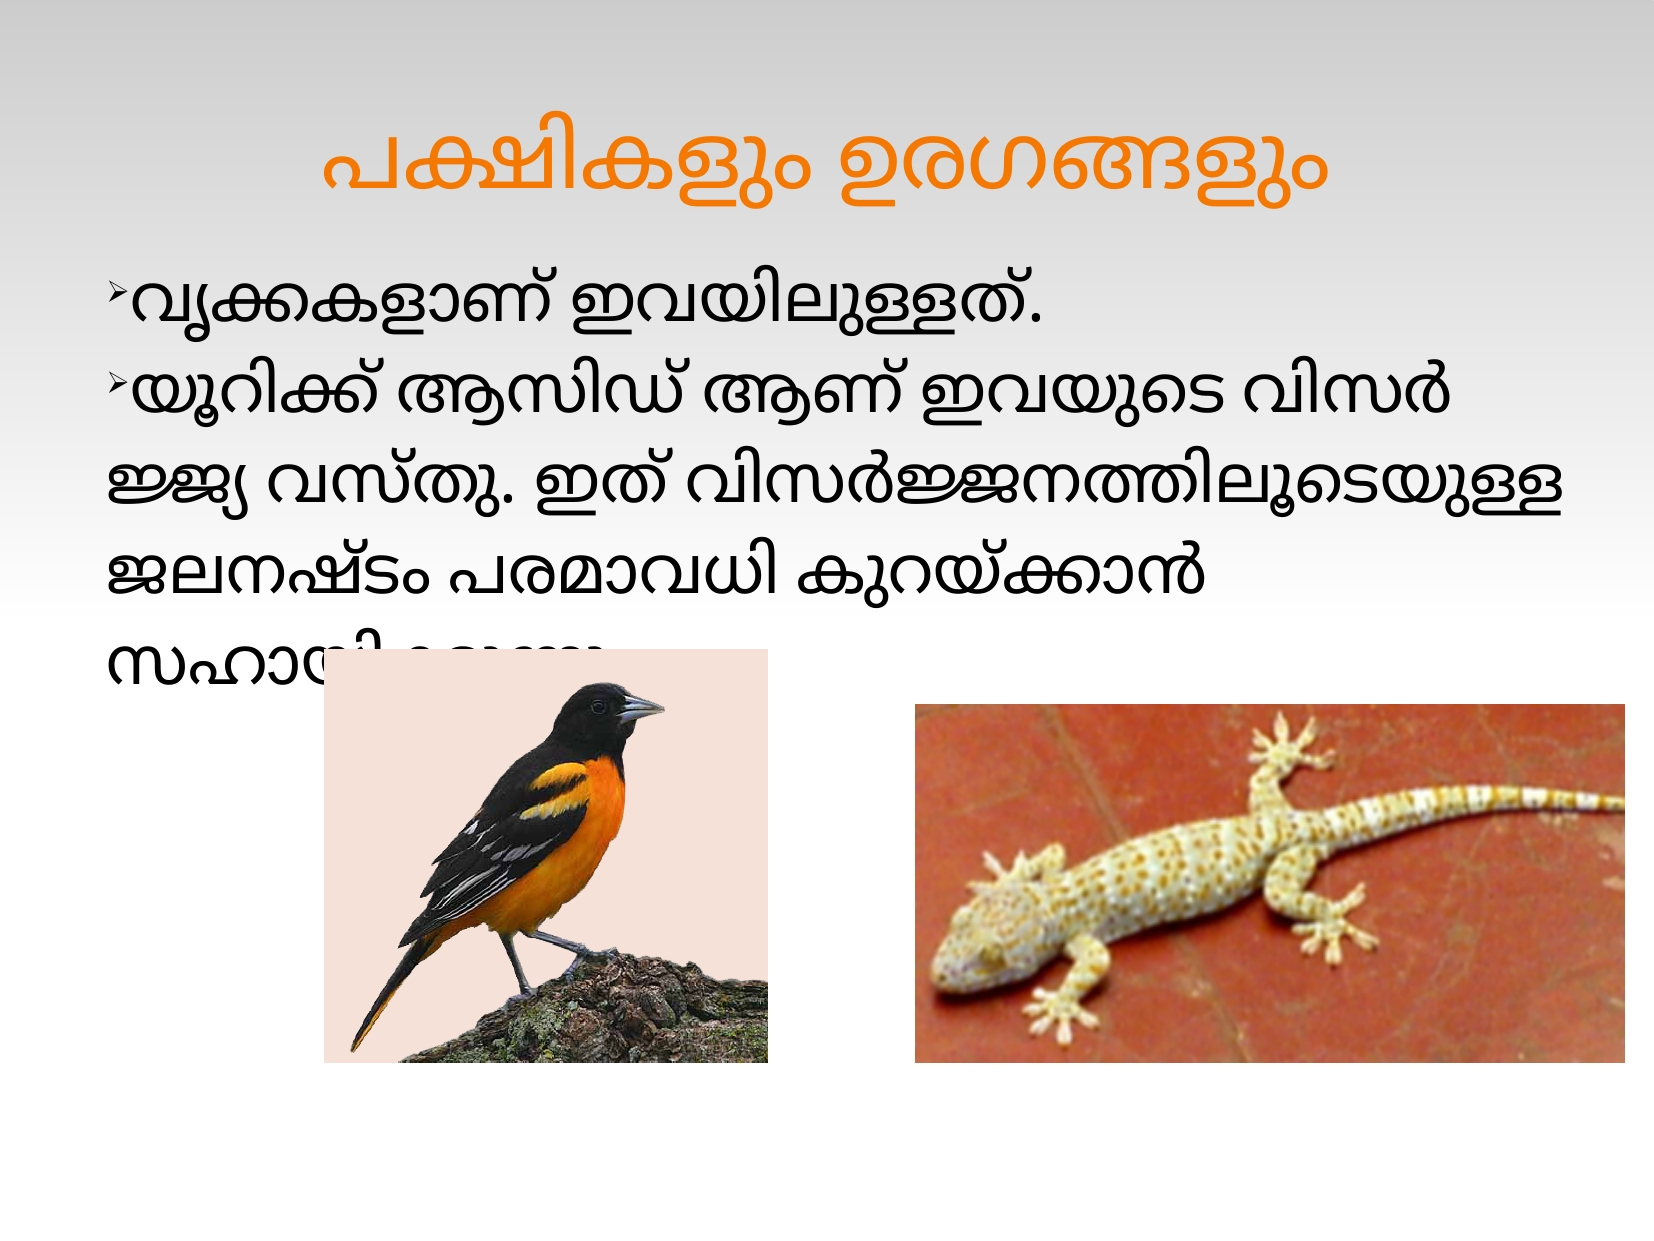

# പക്ഷികളും ഉരഗങ്ങളും
വൃക്കകളാണ് ഇവയിലുള്ളത്.
യൂറിക്ക് ആസിഡ് ആണ് ഇവയുടെ വിസര്‍ജ്ജ്യ വസ്തു. ഇത് വിസര്‍ജ്ജനത്തിലൂടെയുള്ള ജലനഷ്ടം പരമാവധി കുറയ്ക്കാന്‍ സഹായിക്കുന്നു.